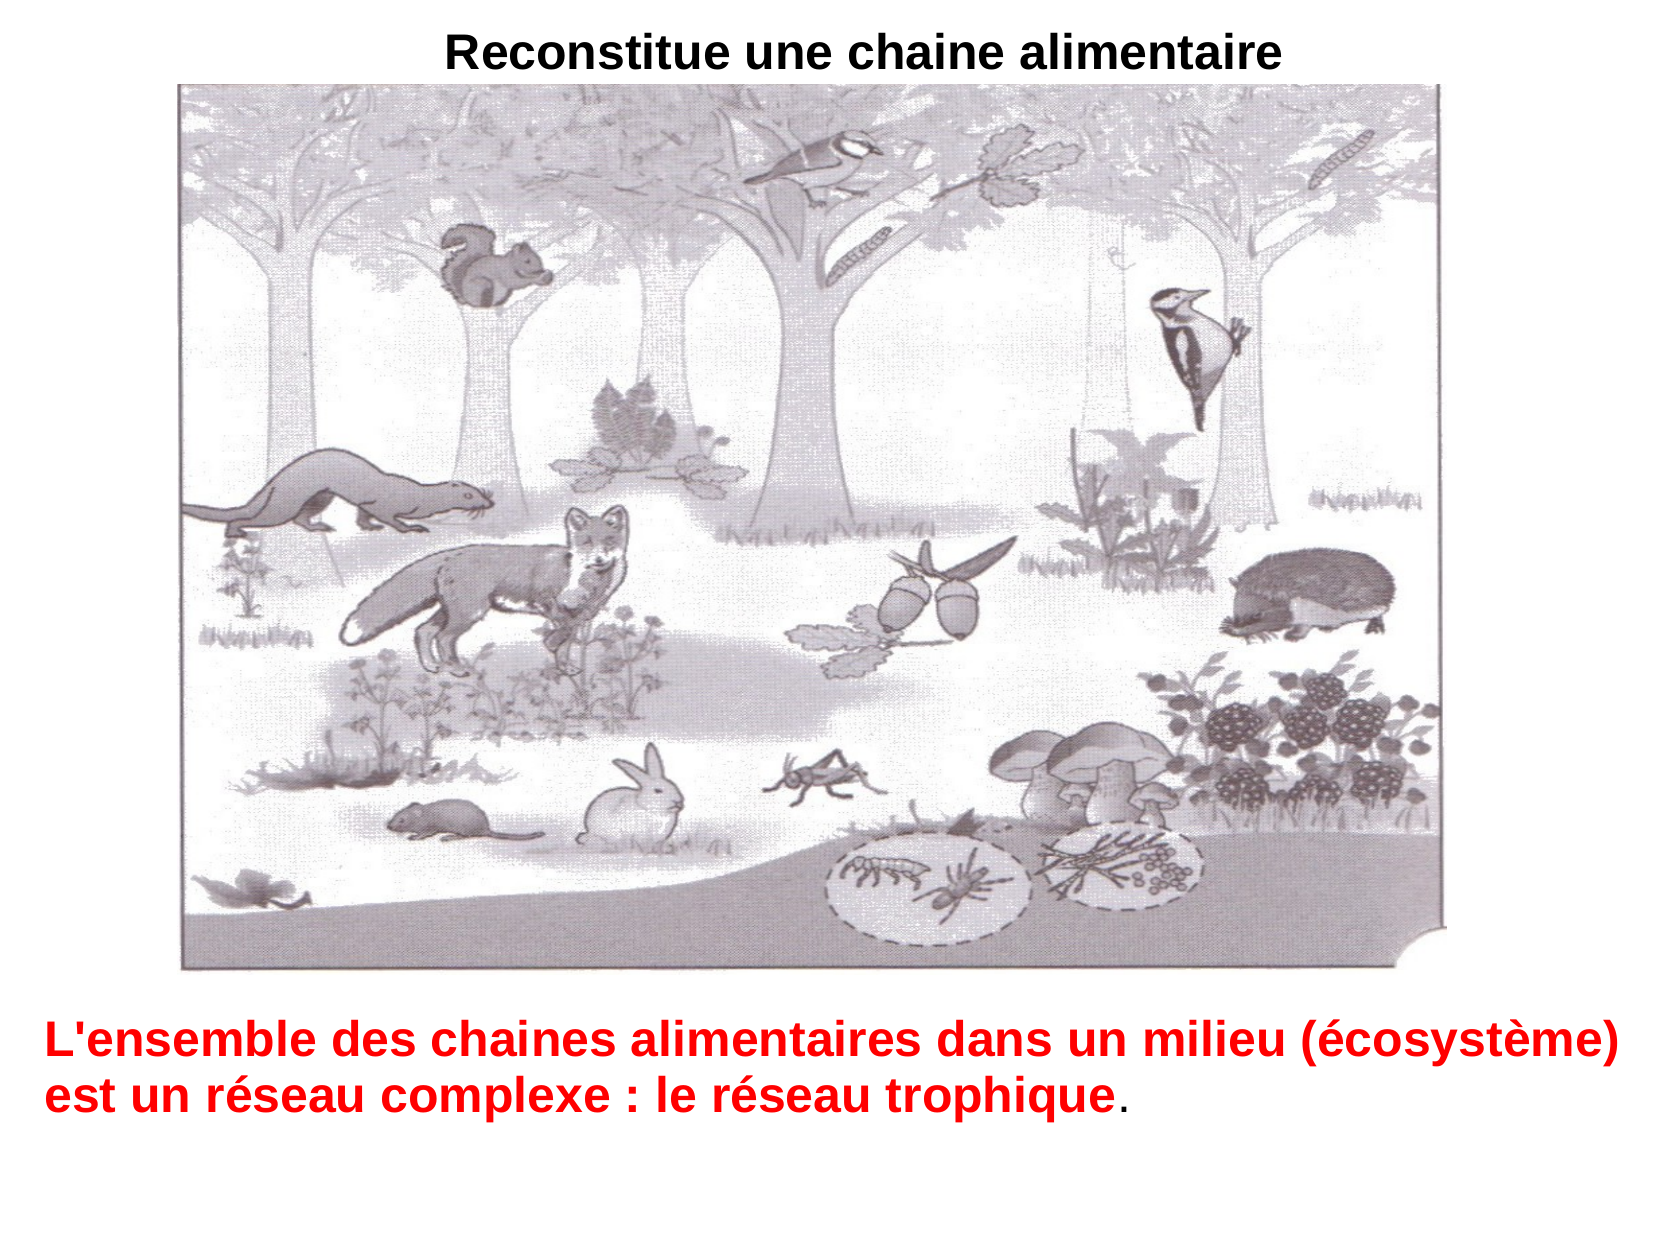

Reconstitue une chaine alimentaire
L'ensemble des chaines alimentaires dans un milieu (écosystème)
est un réseau complexe : le réseau trophique.